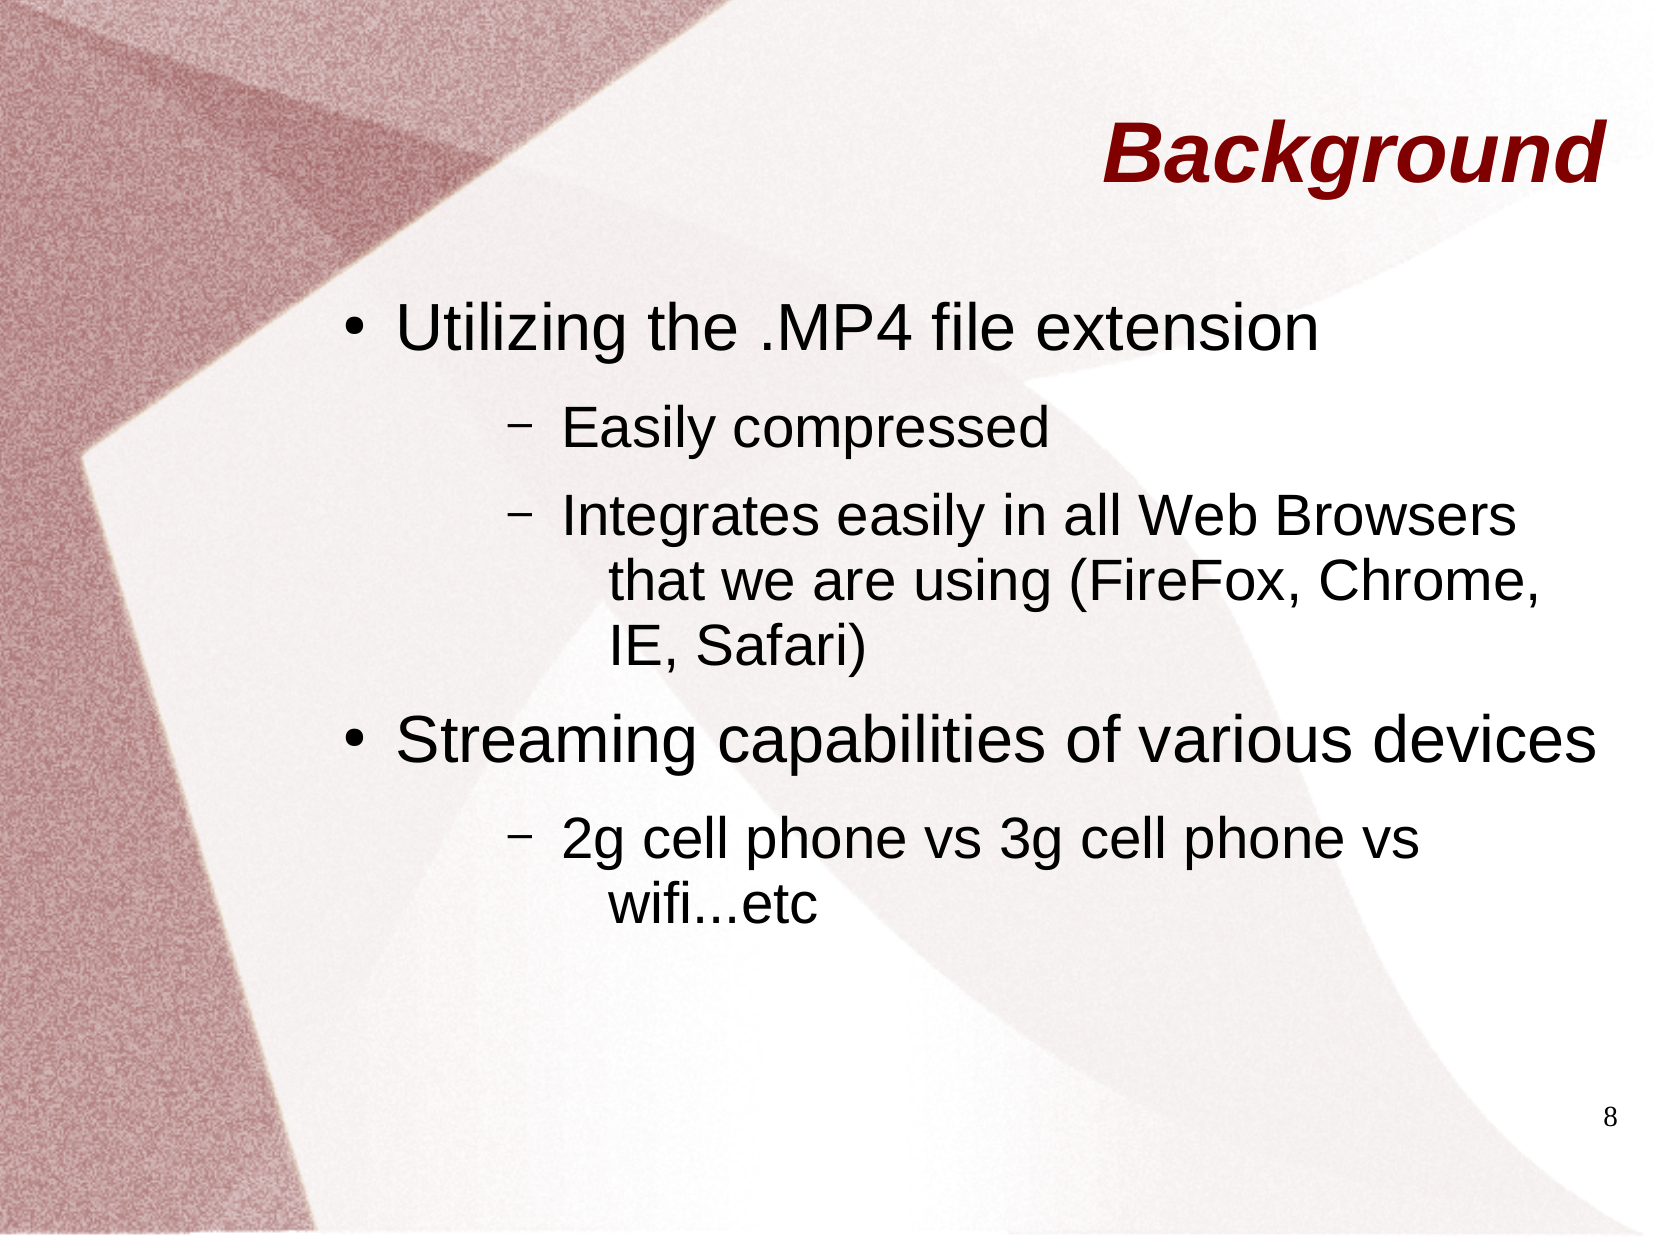

# Background
Utilizing the .MP4 file extension
Easily compressed
Integrates easily in all Web Browsers that we are using (FireFox, Chrome, IE, Safari)
Streaming capabilities of various devices
2g cell phone vs 3g cell phone vs wifi...etc
8